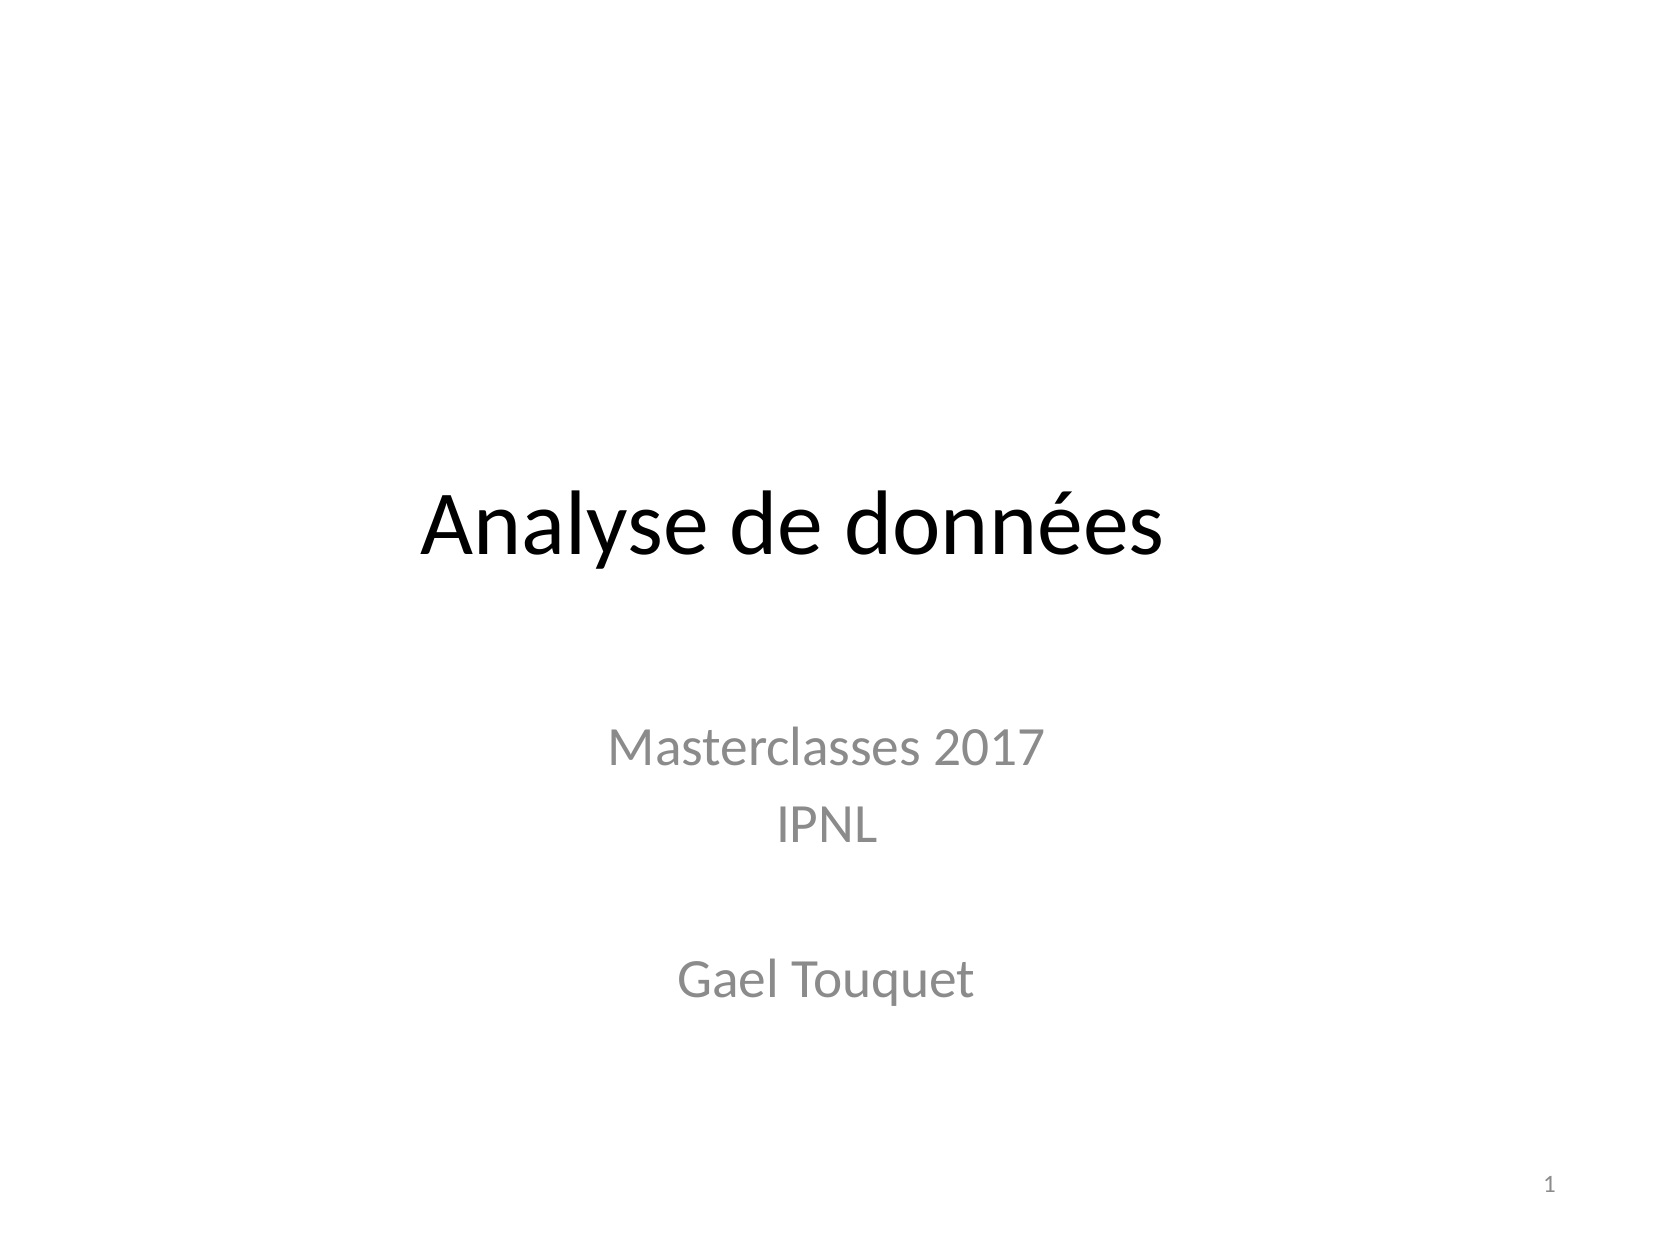

# Analyse de données
Masterclasses 2017
IPNL
Gael Touquet